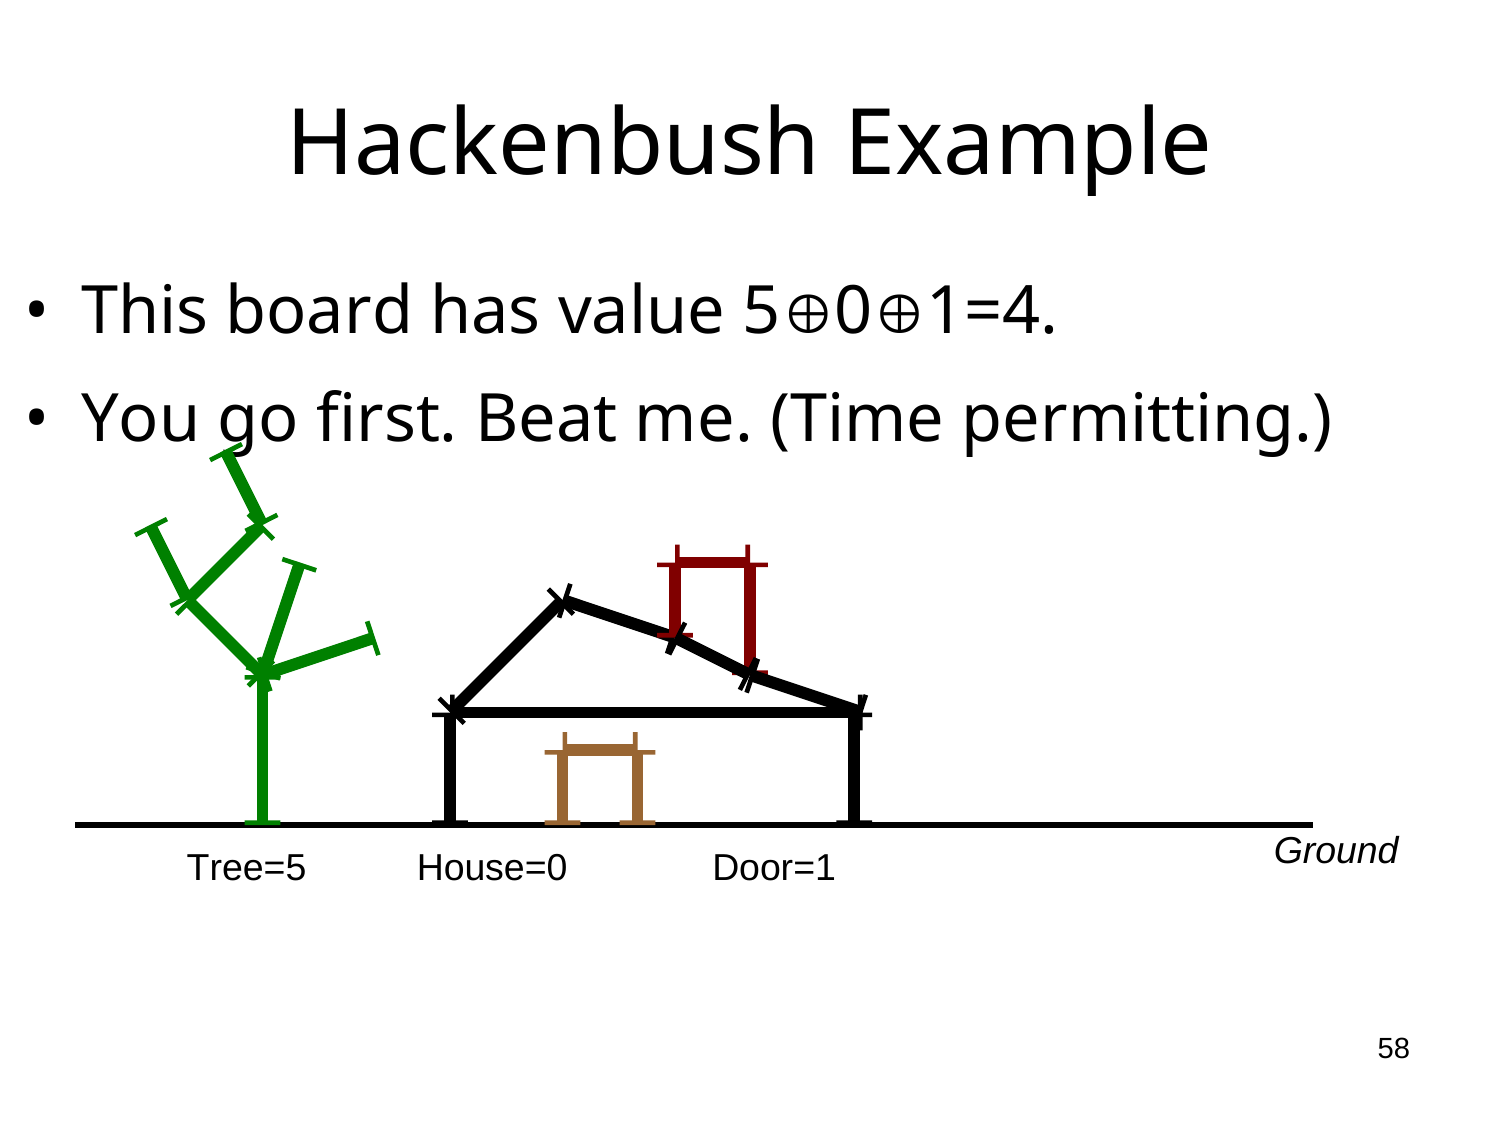

# Hackenbush Example
This board has value 5⊕0⊕1=4.
You go first. Beat me. (Time permitting.)
Ground
Tree=5
House=0
Door=1
58